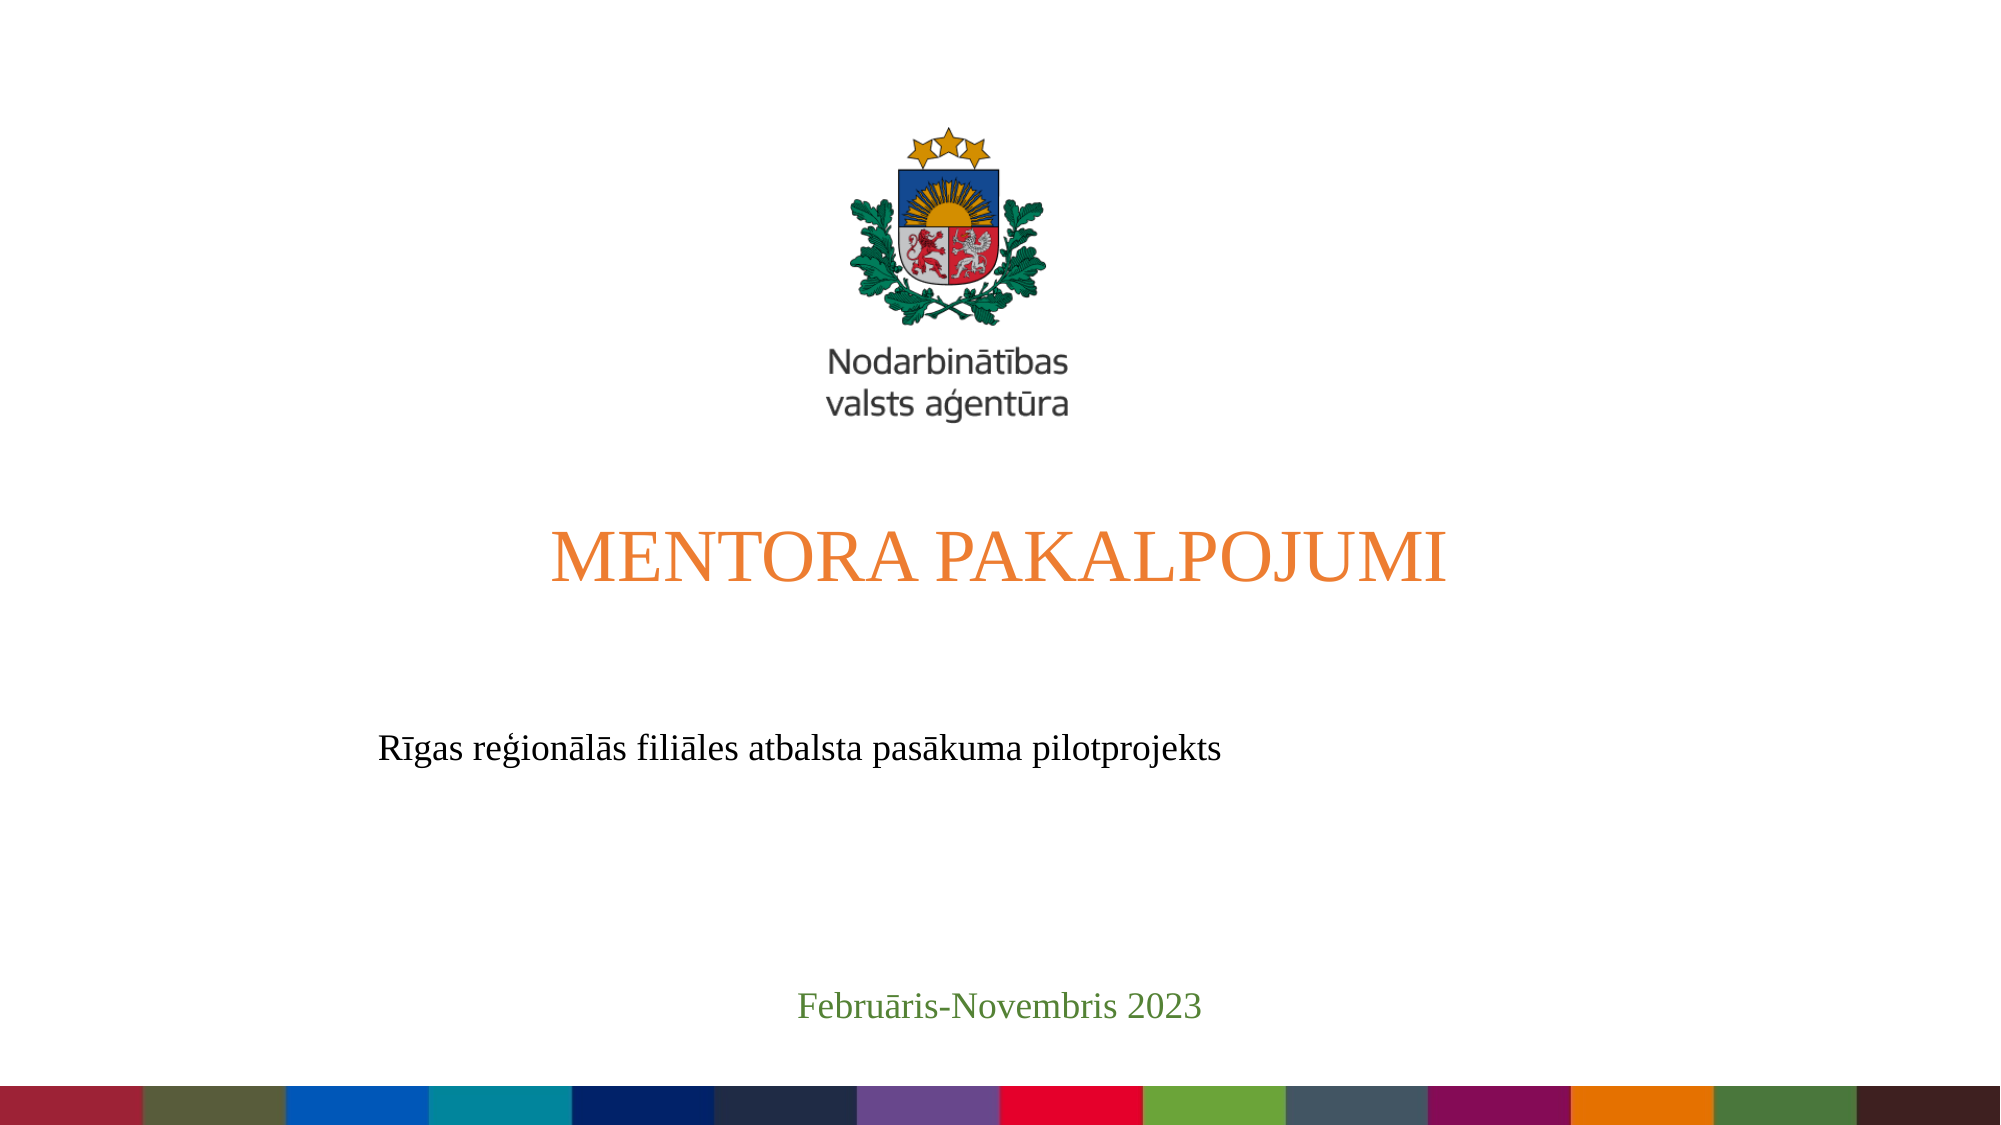

# MENTORA PAKALPOJUMI
Rīgas reģionālās filiāles atbalsta pasākuma pilotprojekts
Februāris-Novembris 2023